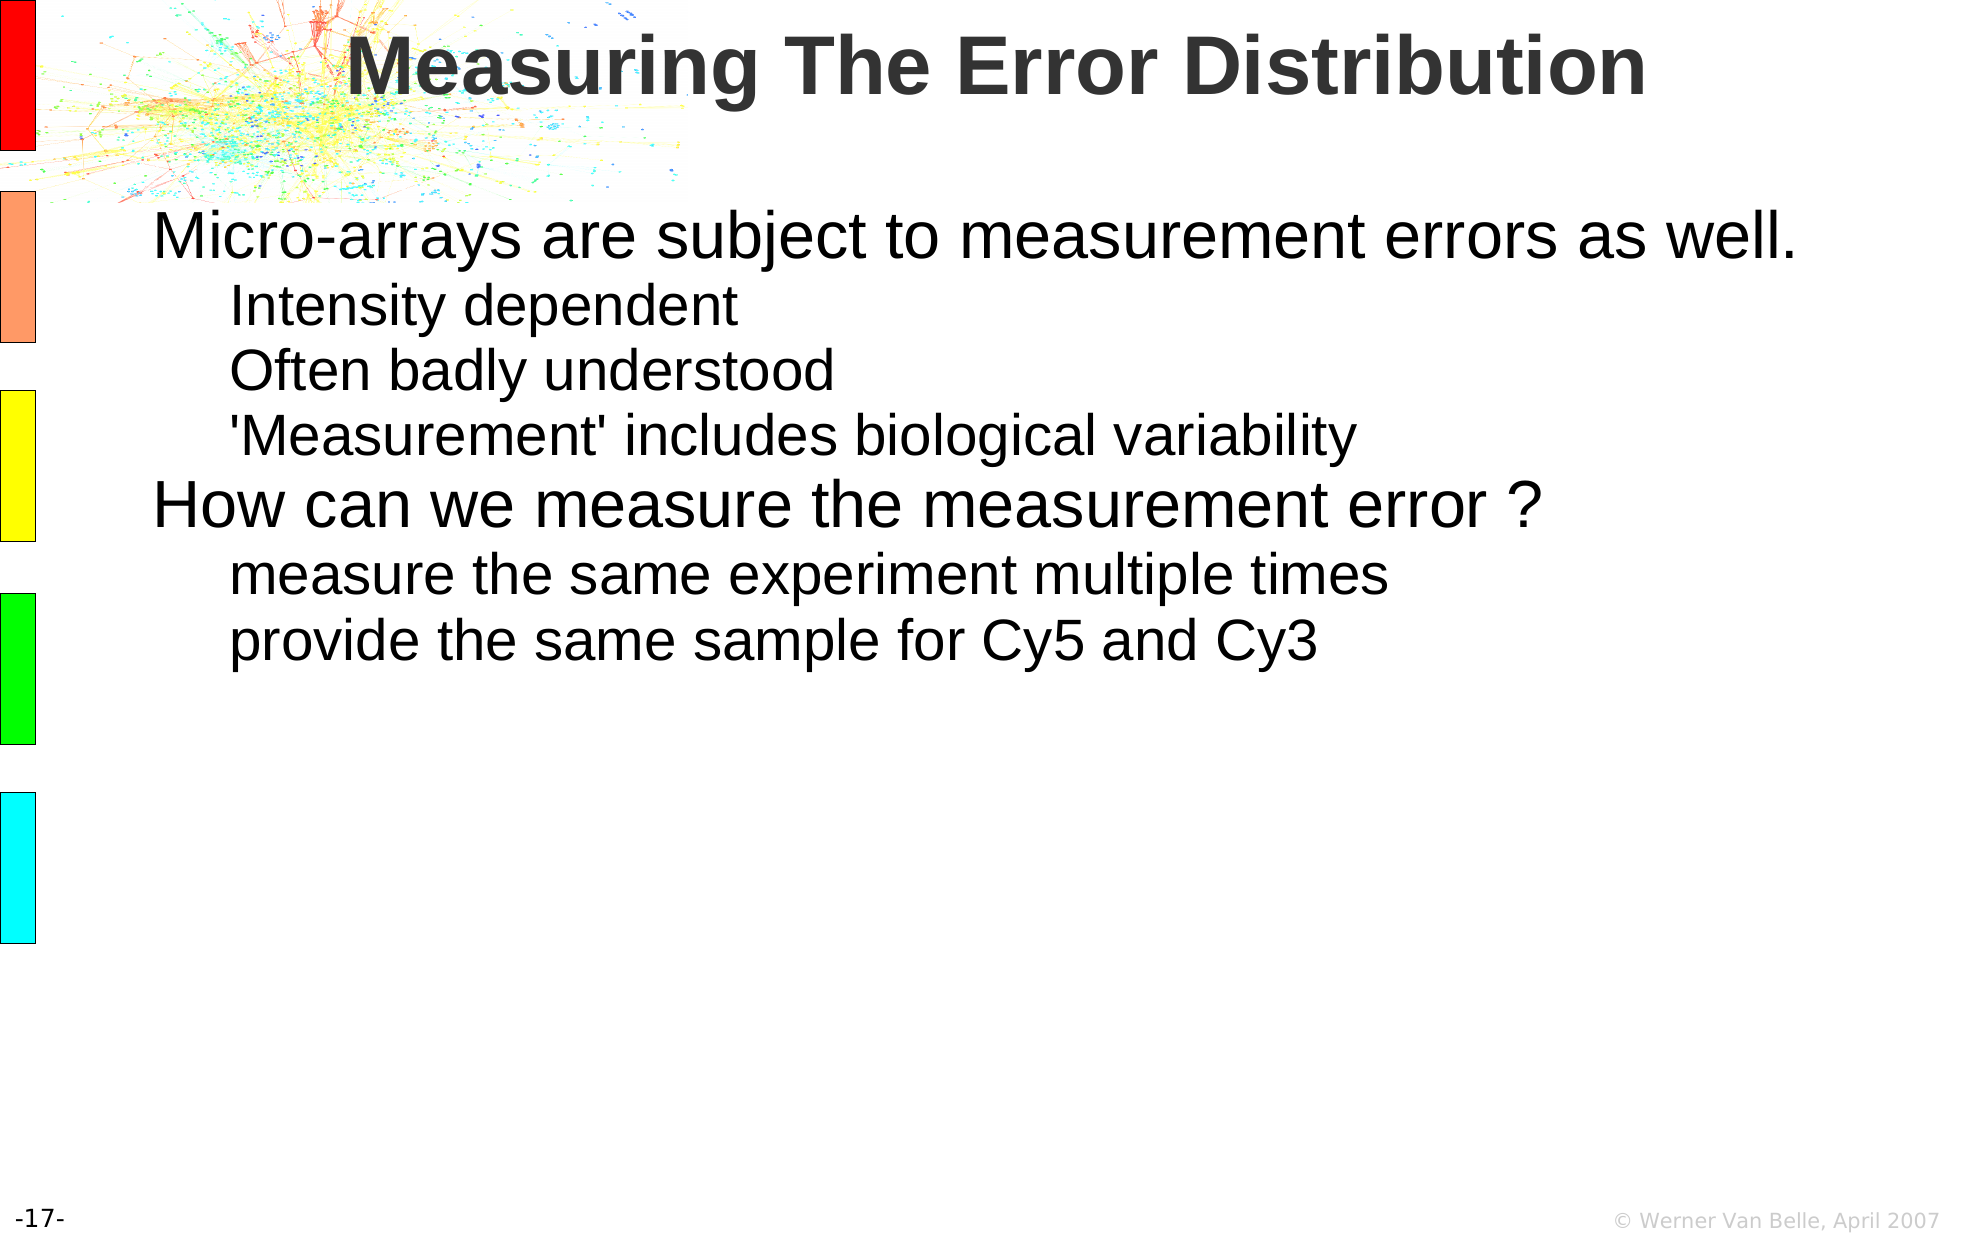

# Measuring The Error Distribution
Micro-arrays are subject to measurement errors as well.
Intensity dependent
Often badly understood
'Measurement' includes biological variability
How can we measure the measurement error ?
measure the same experiment multiple times
provide the same sample for Cy5 and Cy3